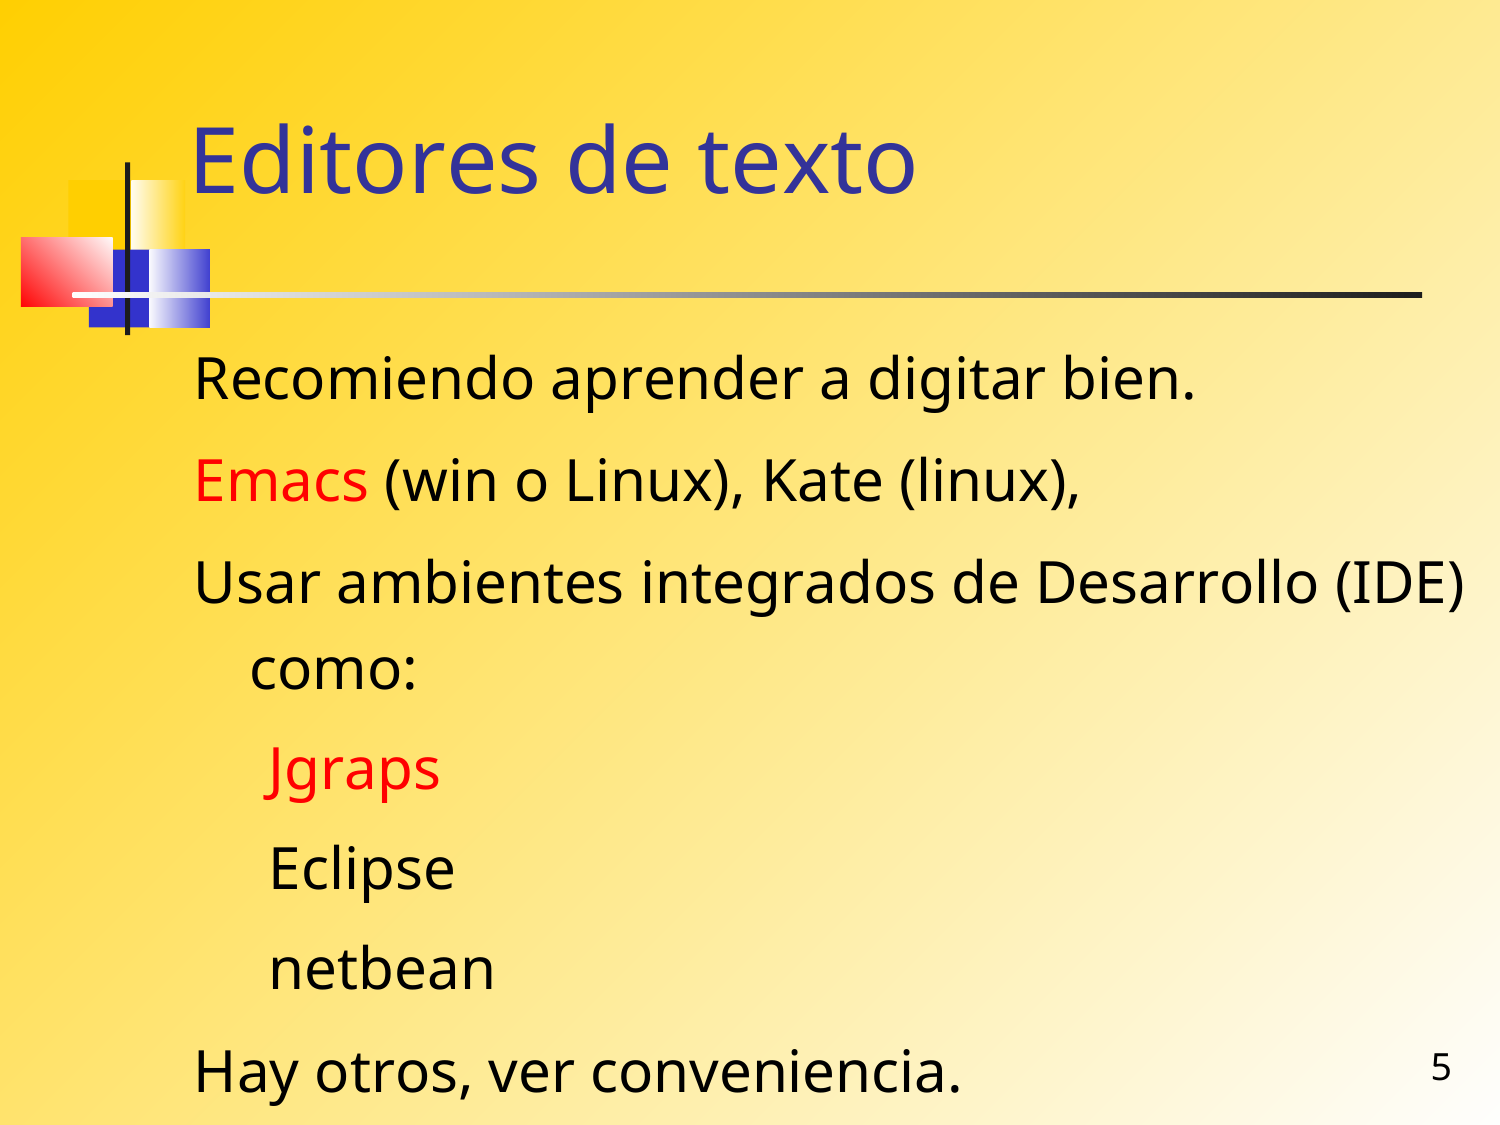

# Editores de texto
Recomiendo aprender a digitar bien.
Emacs (win o Linux), Kate (linux),
Usar ambientes integrados de Desarrollo (IDE) como:
Jgraps
Eclipse
netbean
Hay otros, ver conveniencia.
No usar notepad o similar.
5